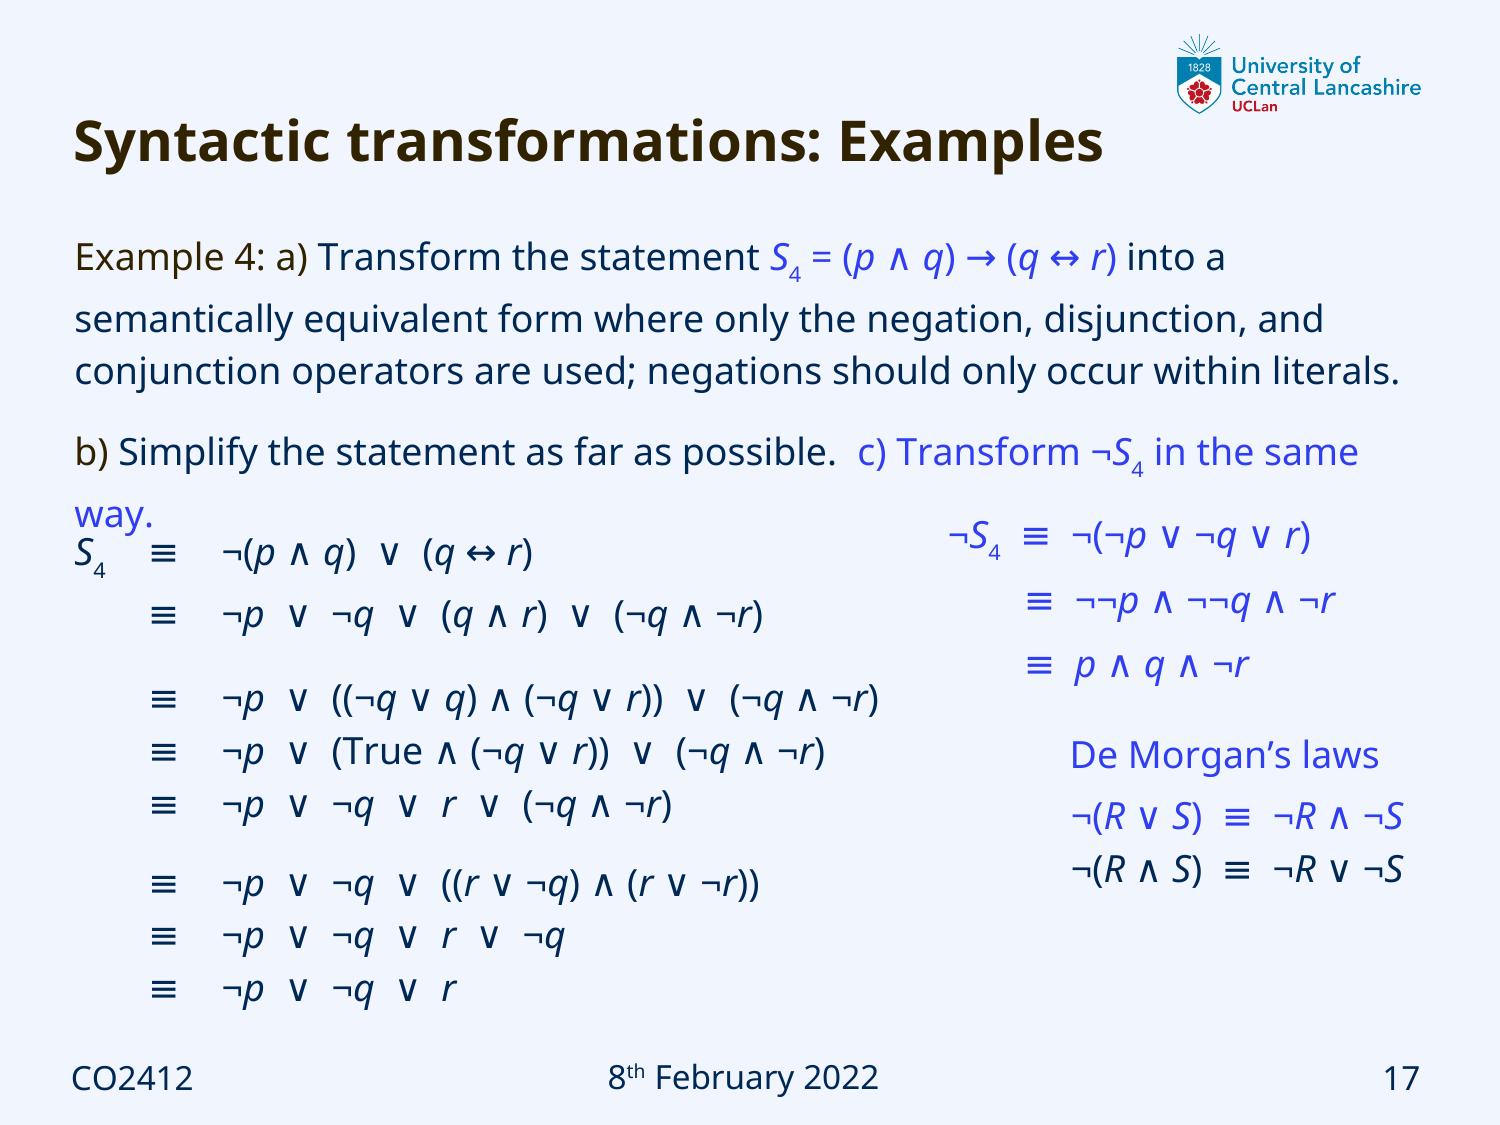

# Syntactic transformations: Examples
Example 4: a) Transform the statement S4 = (p ∧ q) → (q ↔ r) into a semantically equivalent form where only the negation, disjunction, and conjunction operators are used; negations should only occur within literals.
b) Simplify the statement as far as possible. c) Transform ¬S4 in the same way.
¬S4 ≡ ¬(¬p ∨ ¬q ∨ r)
S4	≡	¬(p ∧ q) ∨ (q ↔ r)
	≡	¬p ∨ ¬q ∨ (q ∧ r) ∨ (¬q ∧ ¬r)
≡ ¬¬p ∧ ¬¬q ∧ ¬r
≡ p ∧ q ∧ ¬r
	≡	¬p ∨ ((¬q ∨ q) ∧ (¬q ∨ r)) ∨ (¬q ∧ ¬r)
	≡	¬p ∨ (True ∧ (¬q ∨ r)) ∨ (¬q ∧ ¬r)
	≡	¬p ∨ ¬q ∨ r ∨ (¬q ∧ ¬r)
	≡	¬p ∨ ¬q ∨ ((r ∨ ¬q) ∧ (r ∨ ¬r))
	≡	¬p ∨ ¬q ∨ r ∨ ¬q
	≡	¬p ∨ ¬q ∨ r
De Morgan’s laws
¬(R ∨ S) ≡ ¬R ∧ ¬S
¬(R ∧ S) ≡ ¬R ∨ ¬S